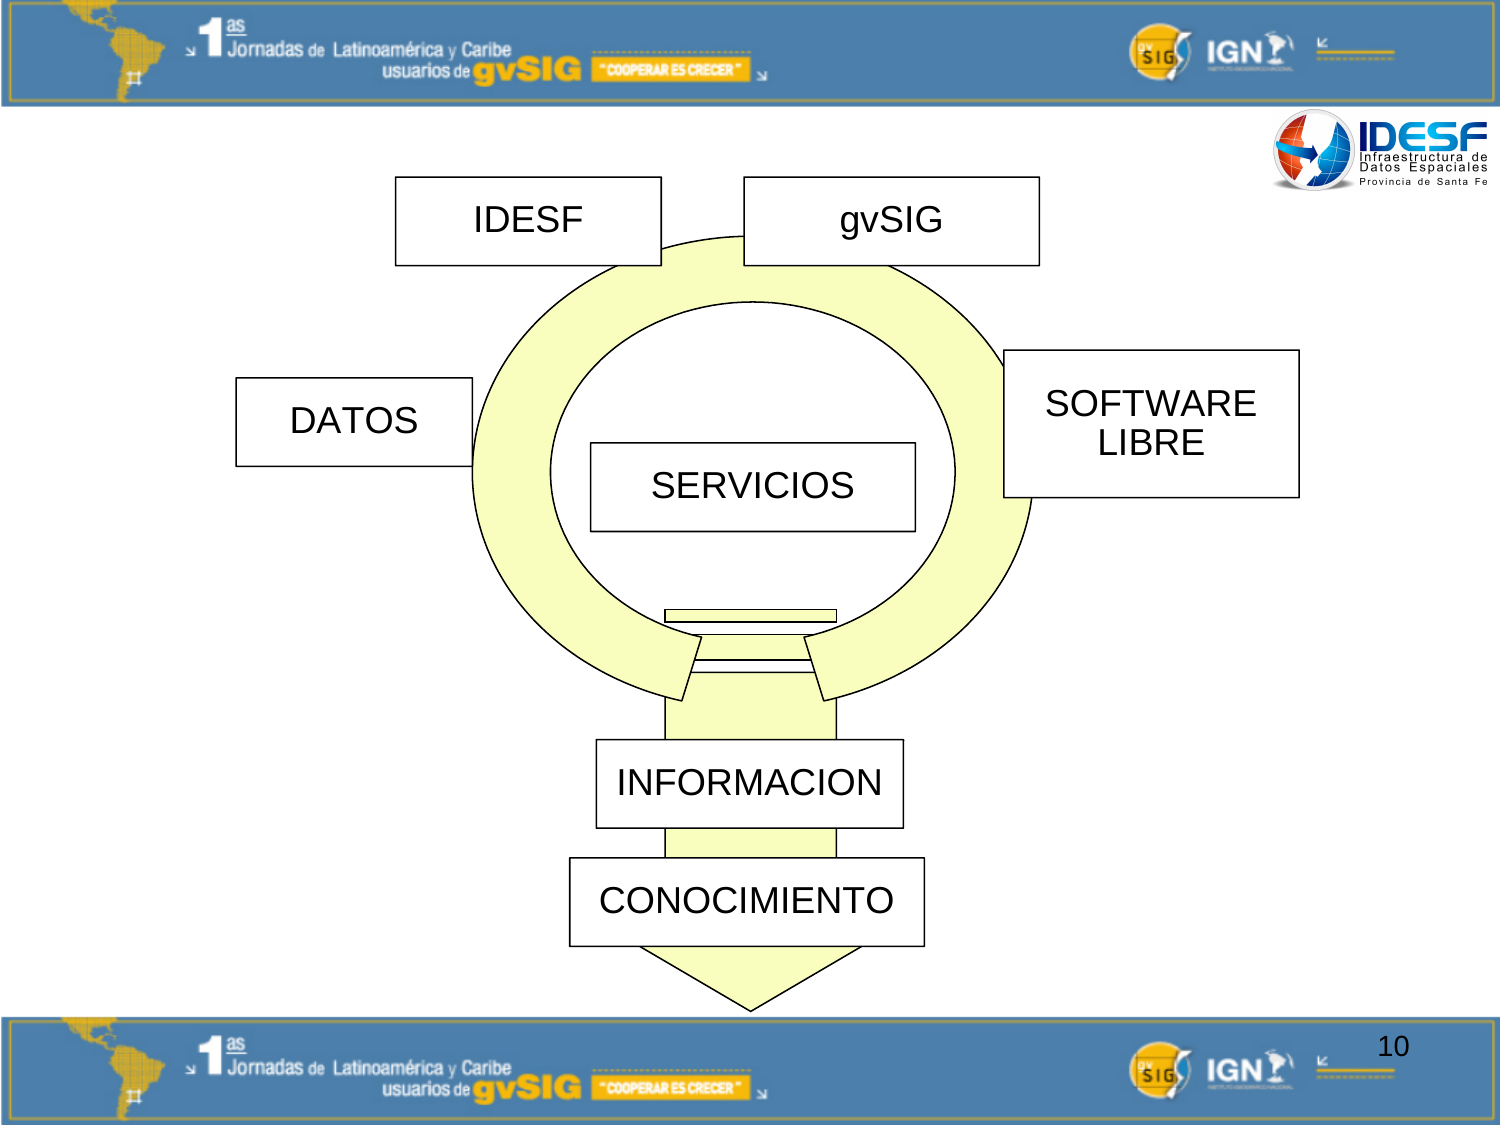

IDESF
gvSIG
SOFTWARE
LIBRE
DATOS
SERVICIOS
INFORMACION
CONOCIMIENTO
10